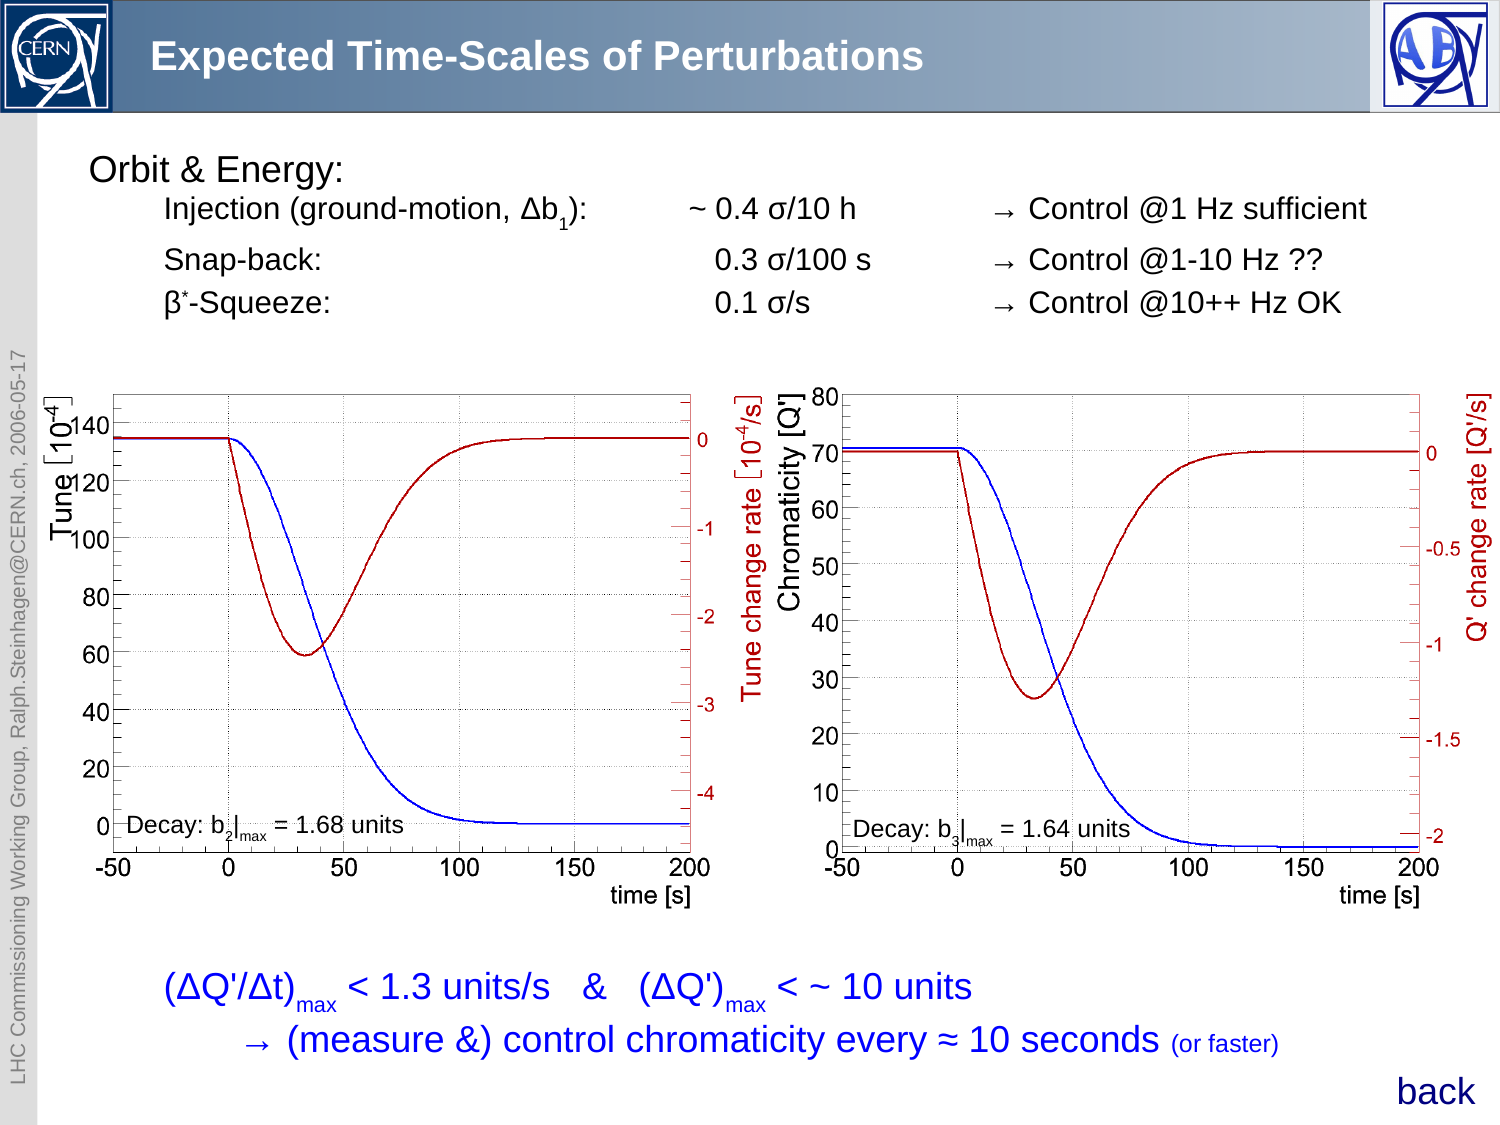

# Expected Time-Scales of Perturbations
Orbit & Energy:
Injection (ground-motion, Δb1):	~ 0.4 σ/10 h 	→ Control @1 Hz sufficient
Snap-back:			 0.3 σ/100 s	→ Control @1-10 Hz ??
β*-Squeeze: 			 0.1 σ/s		→ Control @10++ Hz OK
Tune & Chromaticity (Snapback: MQ's b2 and MB's b3 resp.; a2 similar):
(ΔQ'/Δt)max < 1.3 units/s & (ΔQ')max < ~ 10 units
→ (measure &) control chromaticity every ≈ 10 seconds (or faster)
Decay: b2|max = 1.68 units
Decay: b3|max = 1.64 units
back